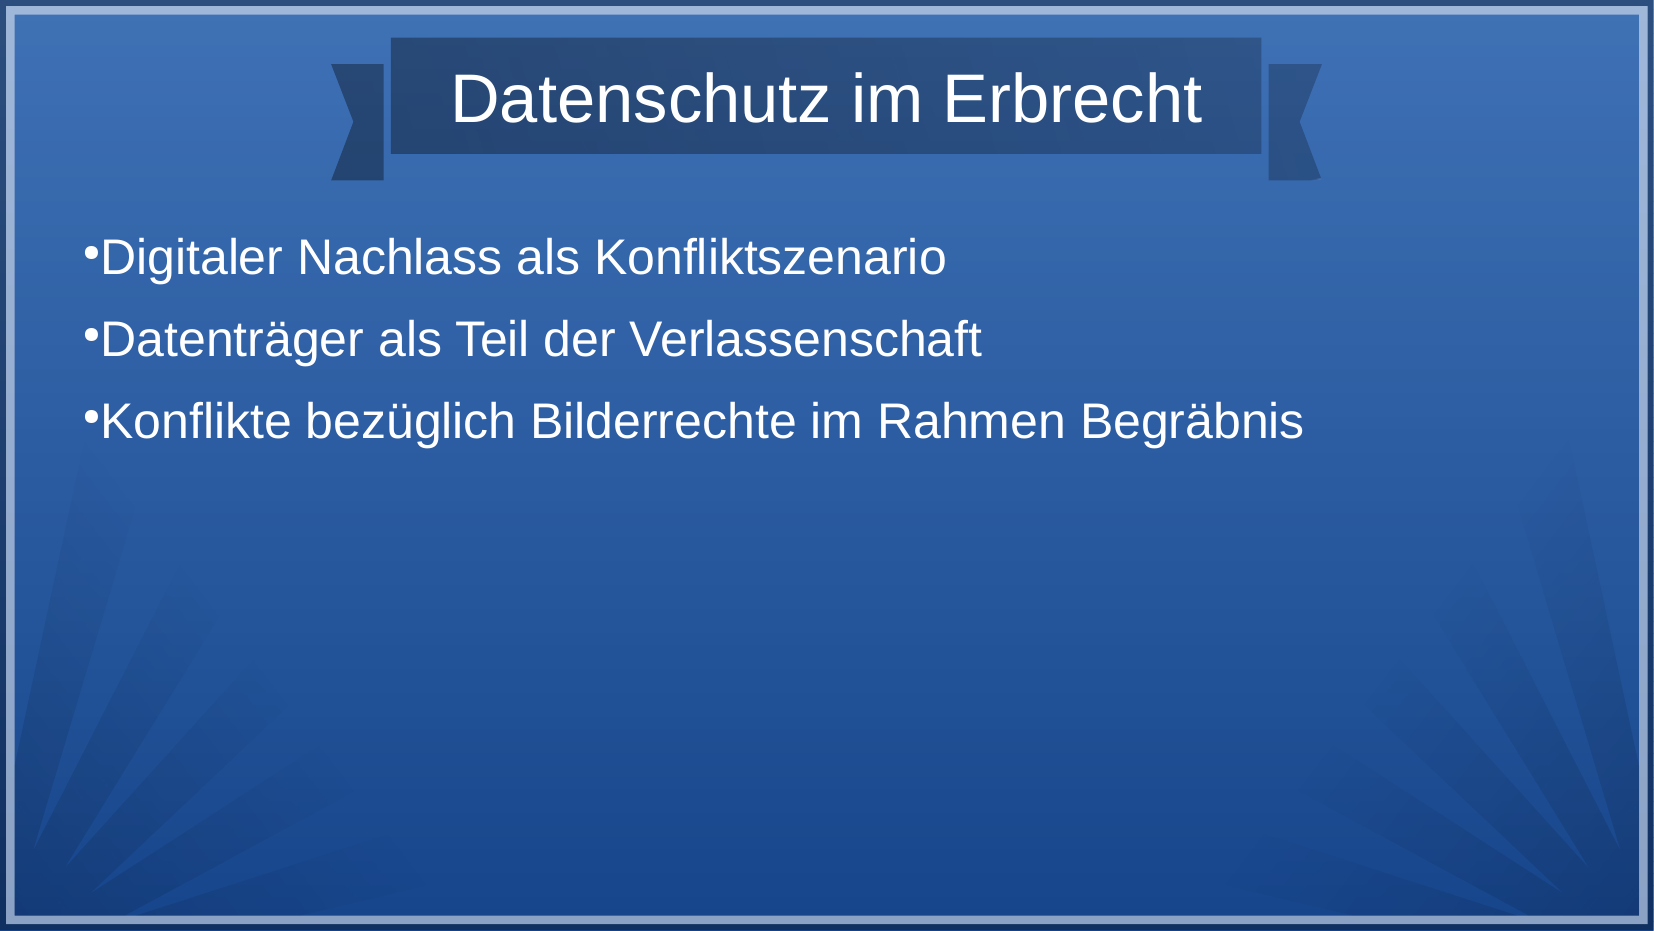

# Datenschutz im Erbrecht
Digitaler Nachlass als Konfliktszenario
Datenträger als Teil der Verlassenschaft
Konflikte bezüglich Bilderrechte im Rahmen Begräbnis